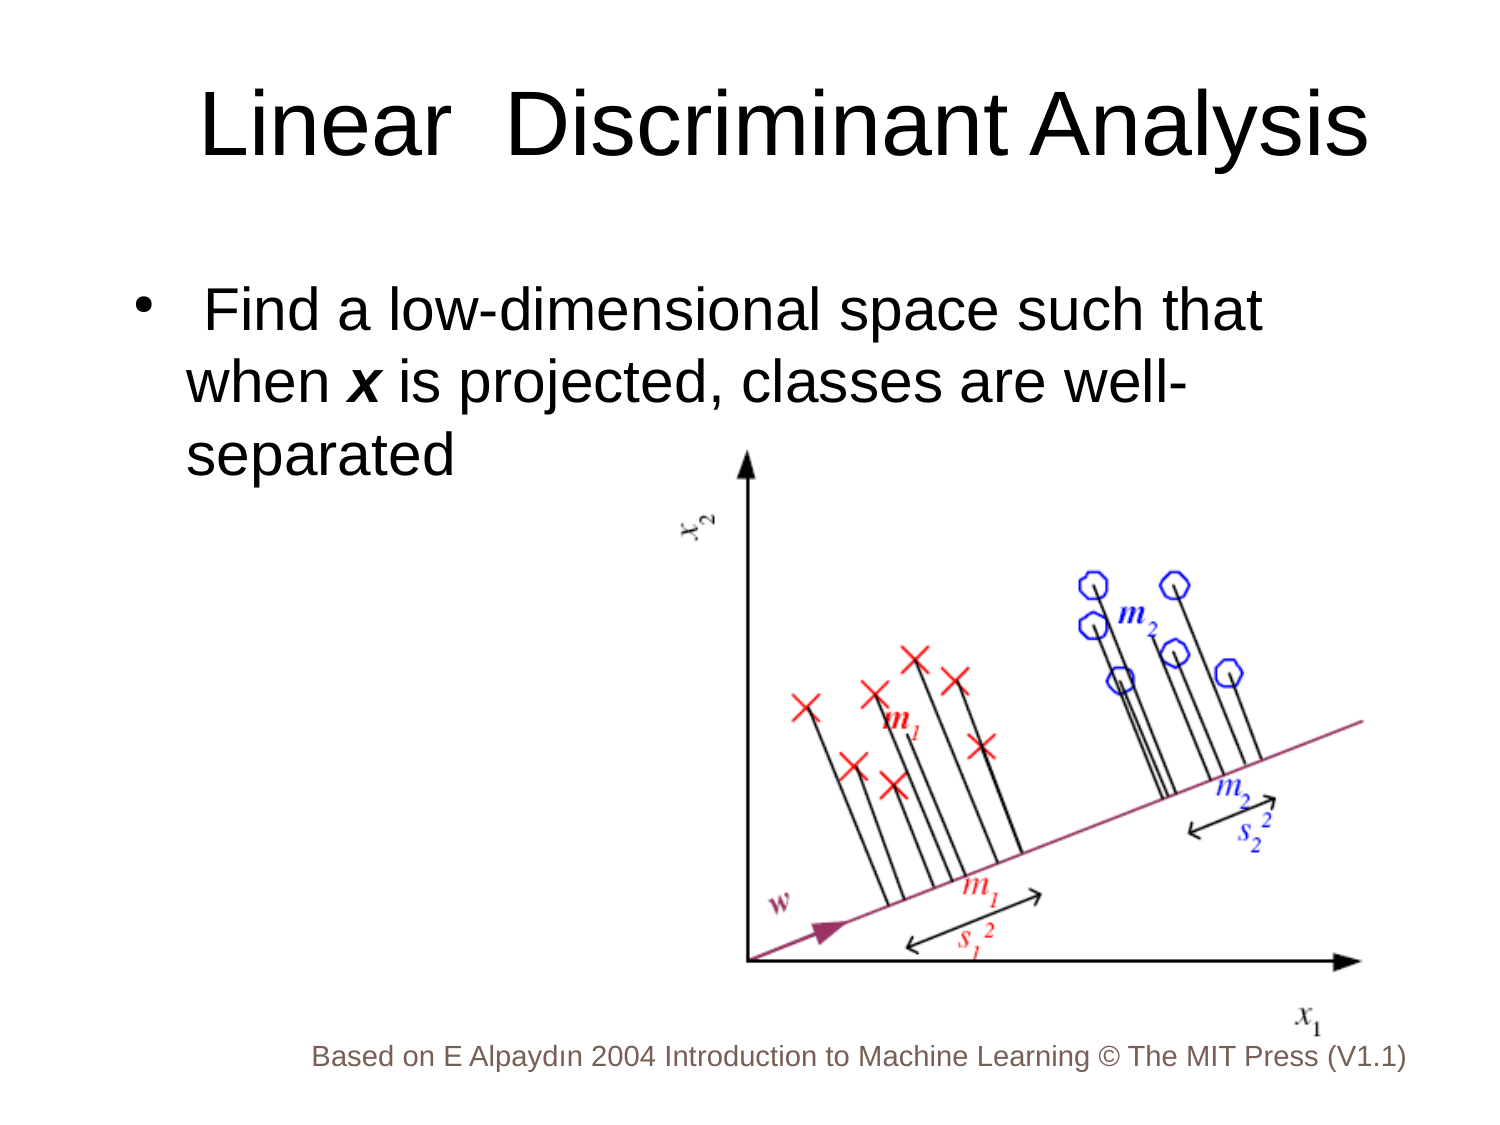

# Linear Discriminant Analysis
 Find a low-dimensional space such that when x is projected, classes are well-separated
Based on E Alpaydın 2004 Introduction to Machine Learning © The MIT Press (V1.1)